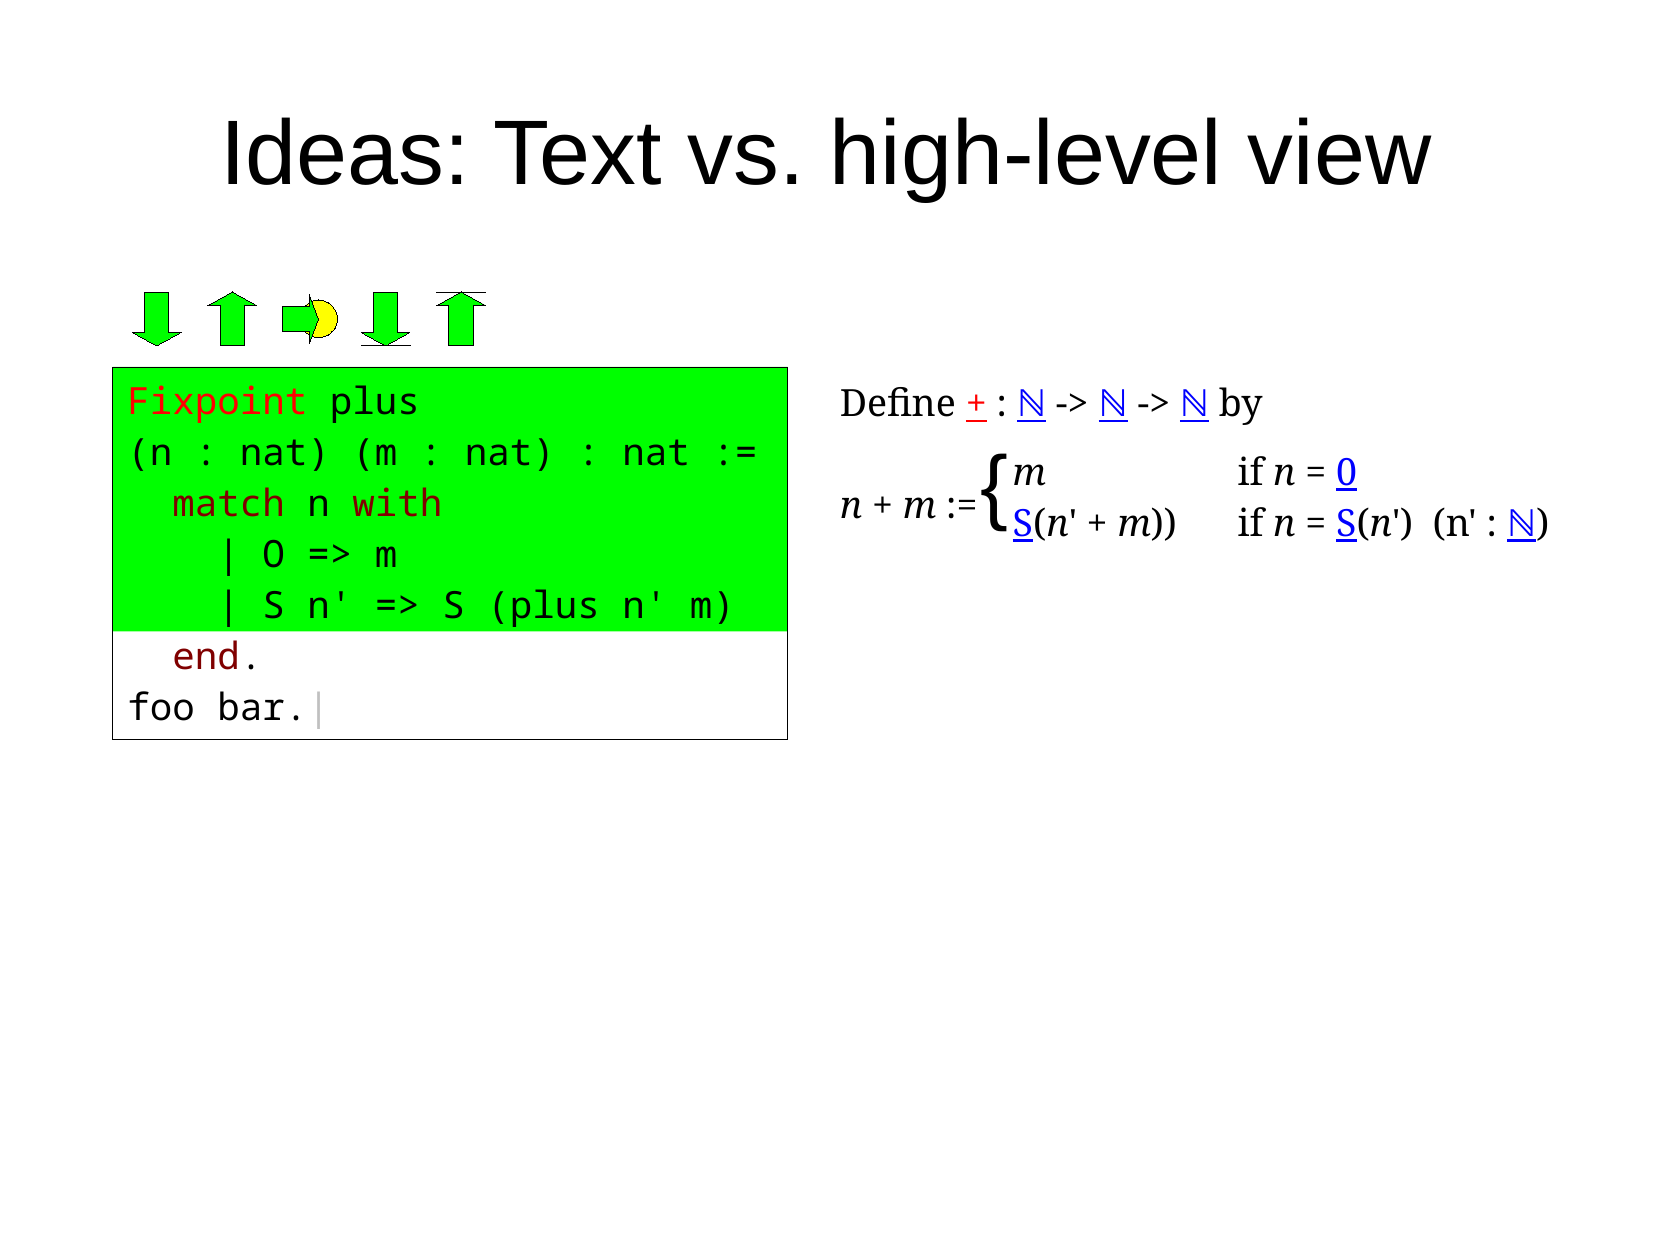

# Ideas: Text vs. high-level view
Fixpoint plus
(n : nat) (m : nat) : nat :=
 match n with
 | O => m
 | S n' => S (plus n' m)
 end.
foo bar.|
Define + : ℕ -> ℕ -> ℕ by
n + m :=
{
m			if n = 0
S(n' + m))	if n = S(n') (n' : ℕ)